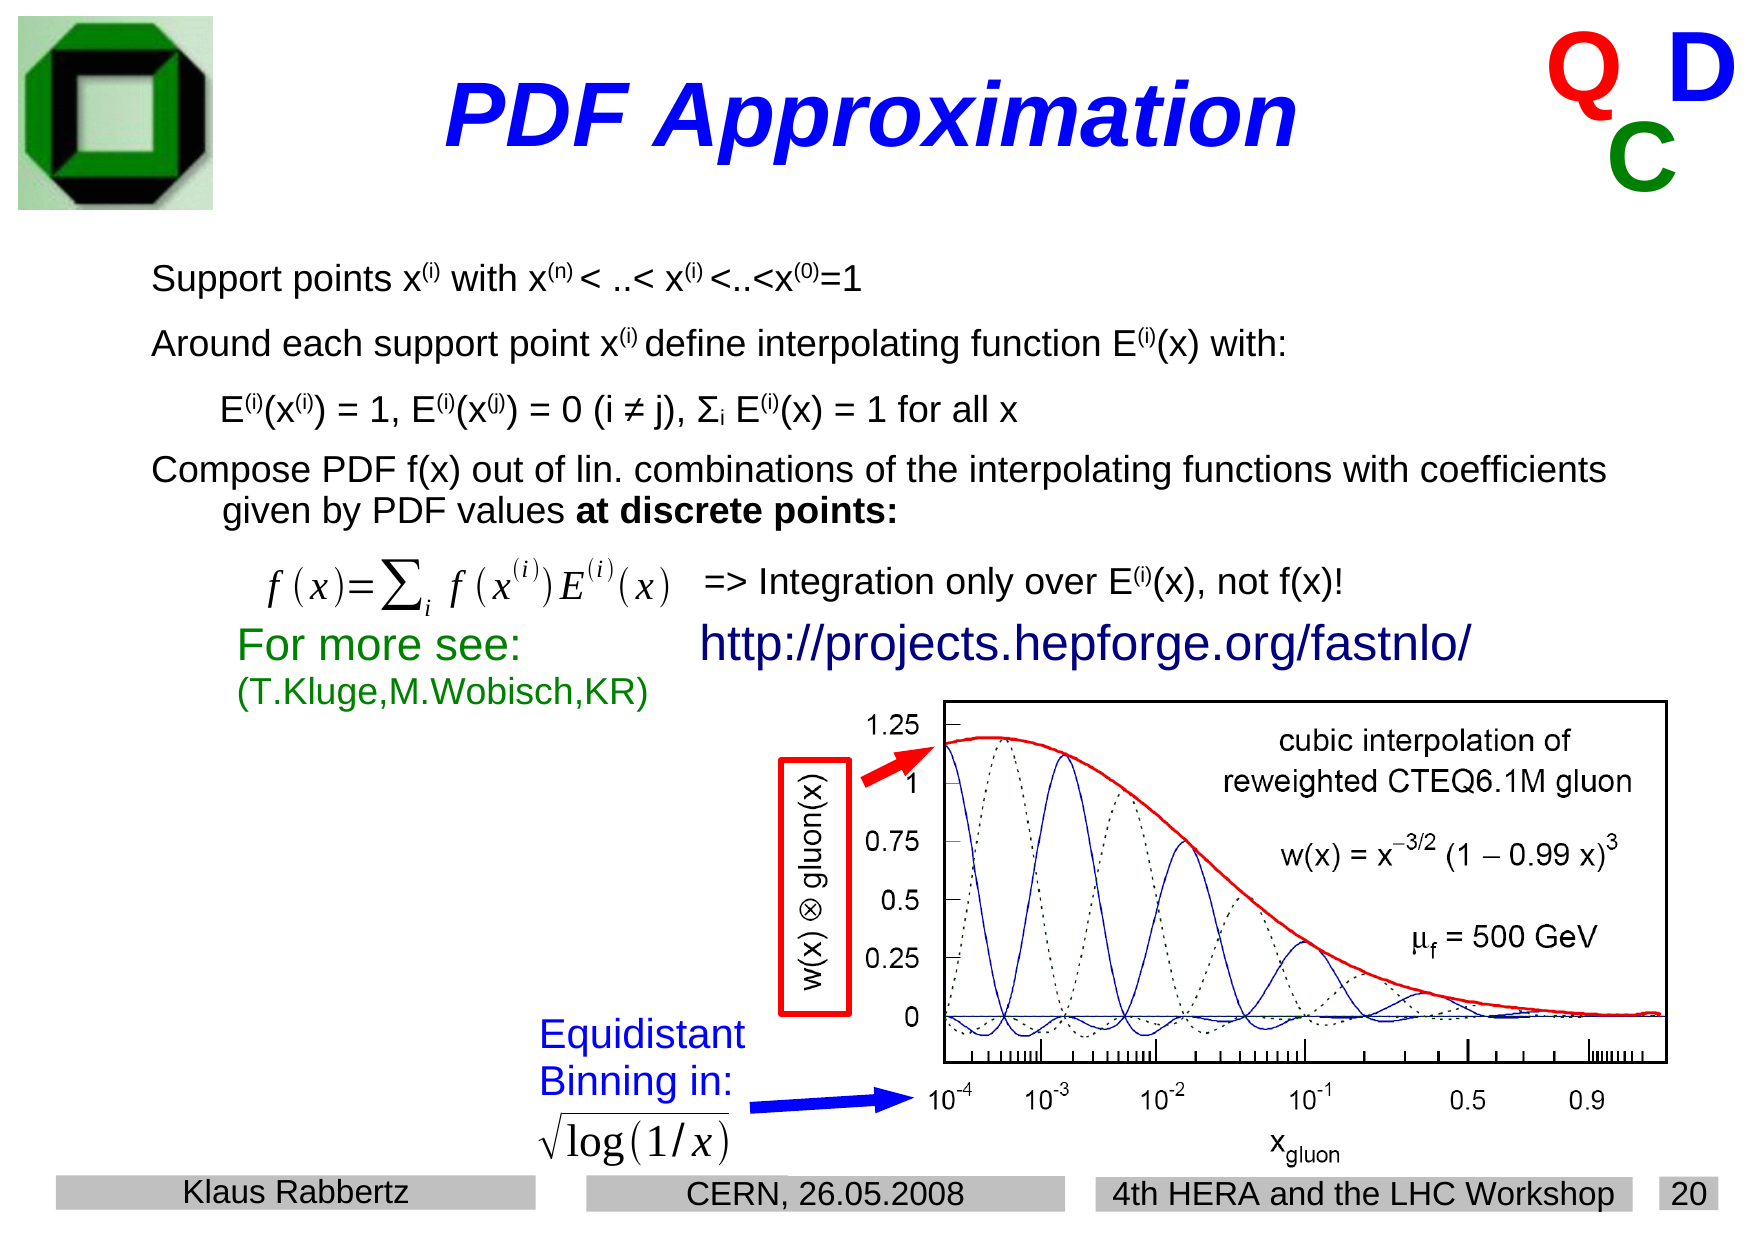

# PDF Approximation
Support points x(i) with x(n) < ..< x(i) <..<x(0)=1
Around each support point x(i) define interpolating function E(i)(x) with:
 E(i)(x(i)) = 1, E(i)(x(j)) = 0 (i ≠ j), Σi E(i)(x) = 1 for all x
Compose PDF f(x) out of lin. combinations of the interpolating functions with coefficients given by PDF values at discrete points:
=> Integration only over E(i)(x), not f(x)!
http://projects.hepforge.org/fastnlo/
For more see:
(T.Kluge,M.Wobisch,KR)
Equidistant
Binning in: